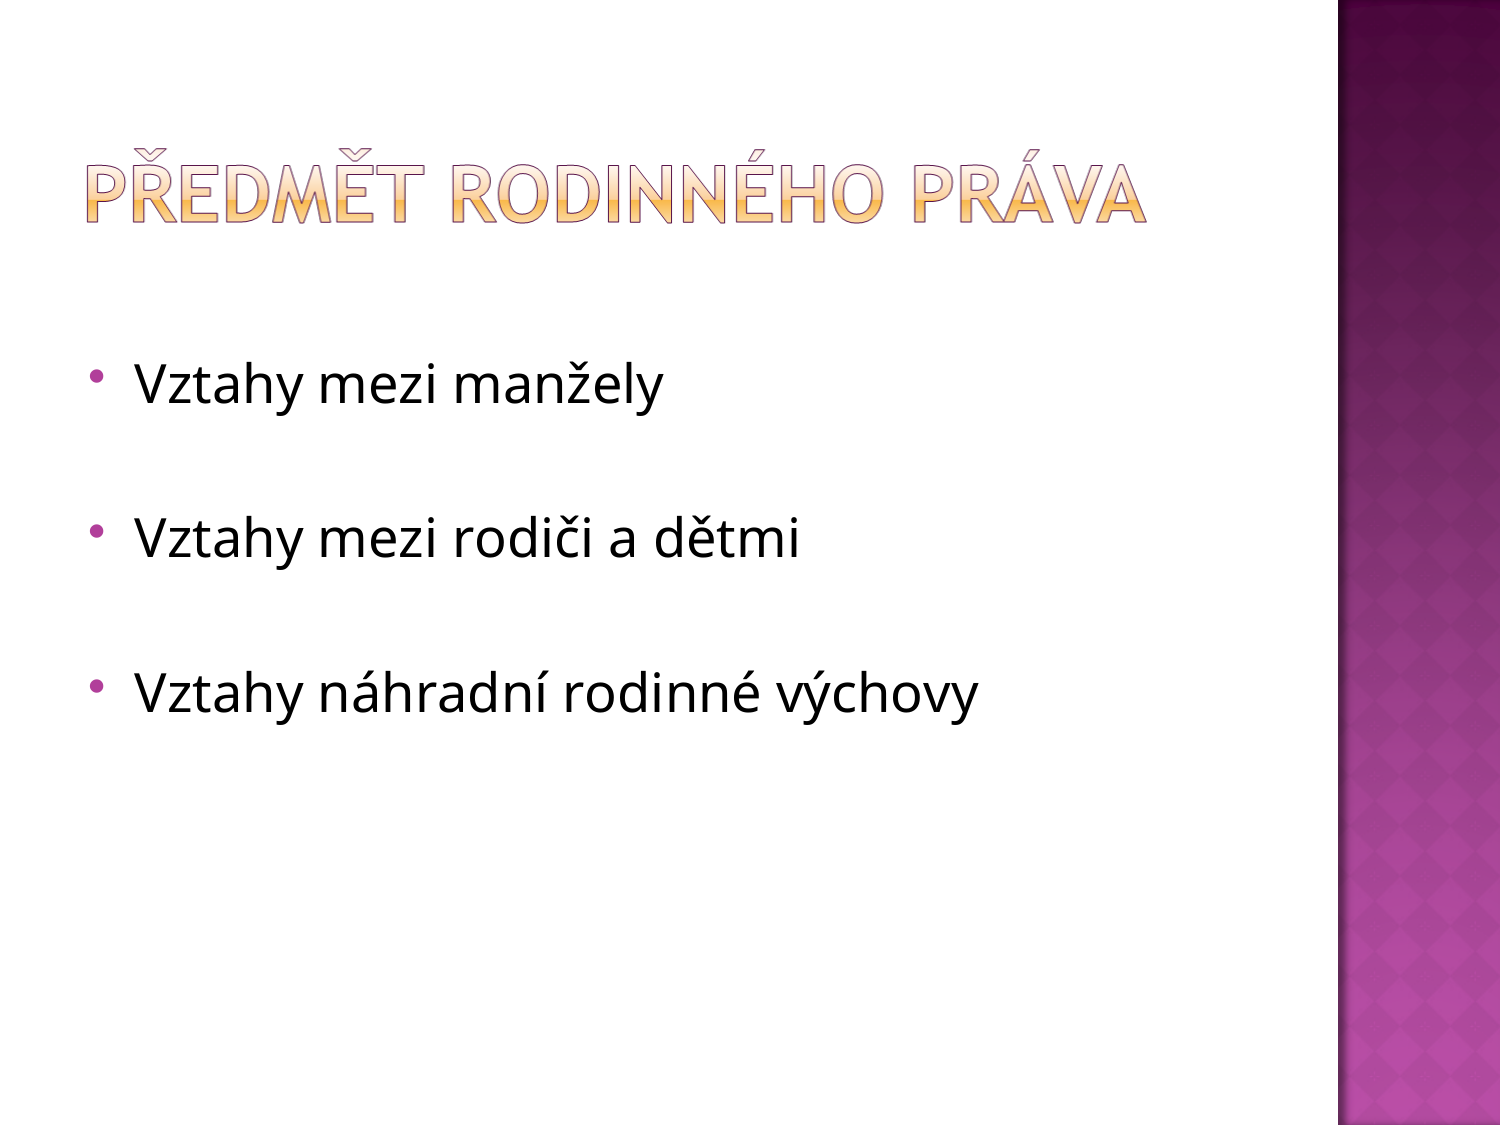

# Vztahy mezi manžely
Vztahy mezi rodiči a dětmi
Vztahy náhradní rodinné výchovy